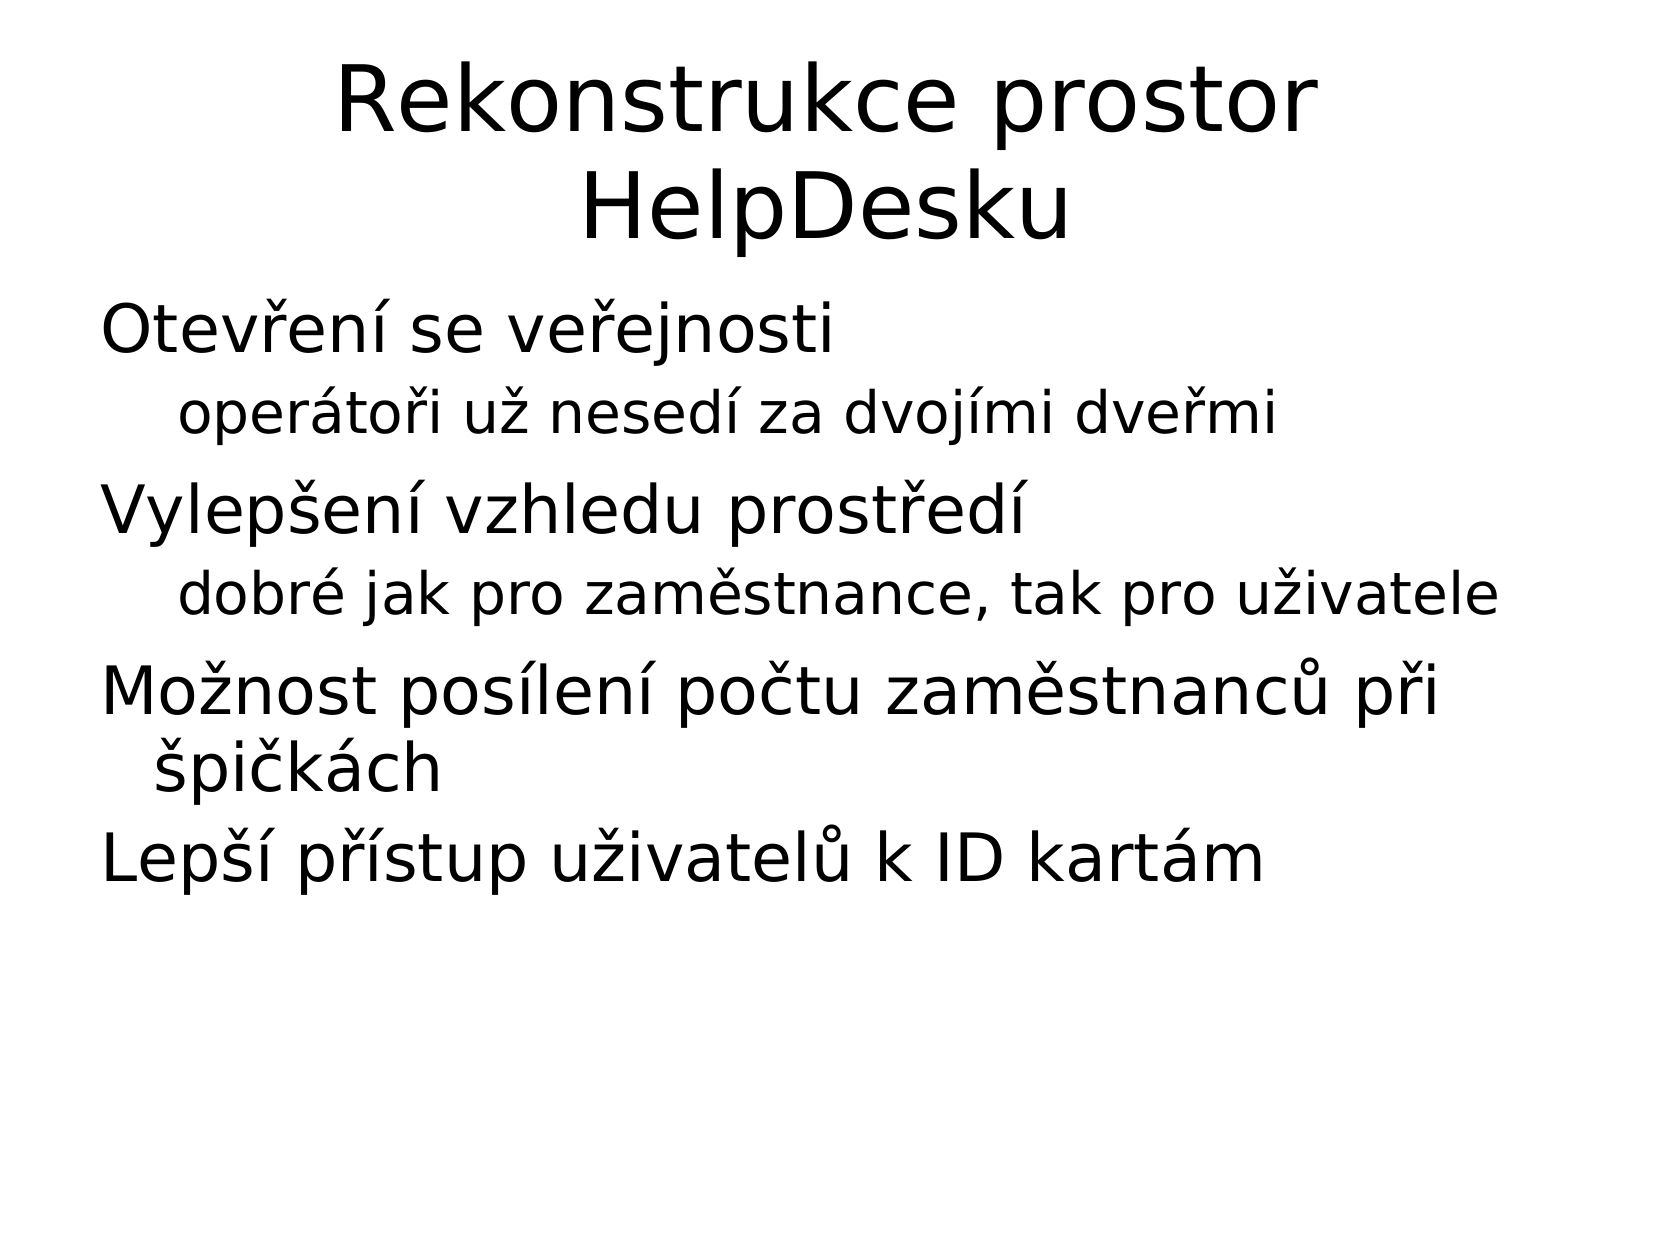

# Rekonstrukce prostor HelpDesku
Otevření se veřejnosti
operátoři už nesedí za dvojími dveřmi
Vylepšení vzhledu prostředí
dobré jak pro zaměstnance, tak pro uživatele
Možnost posílení počtu zaměstnanců při špičkách
Lepší přístup uživatelů k ID kartám